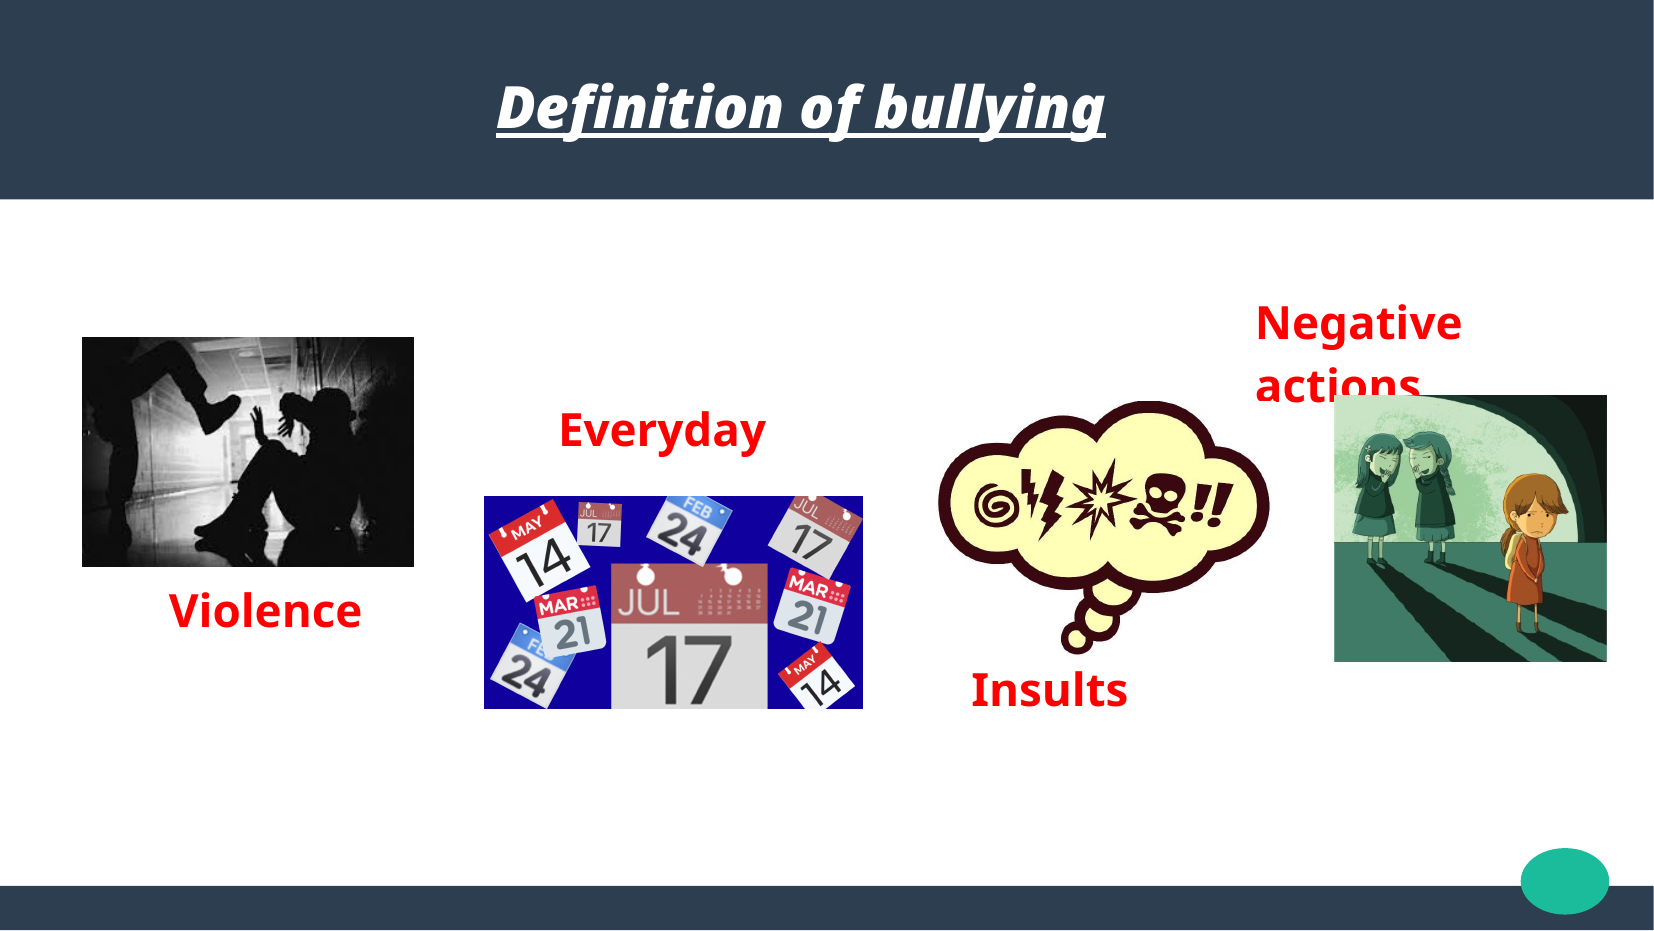

# Definition of bullying
Negative actions
Everyday
Violence
Insults